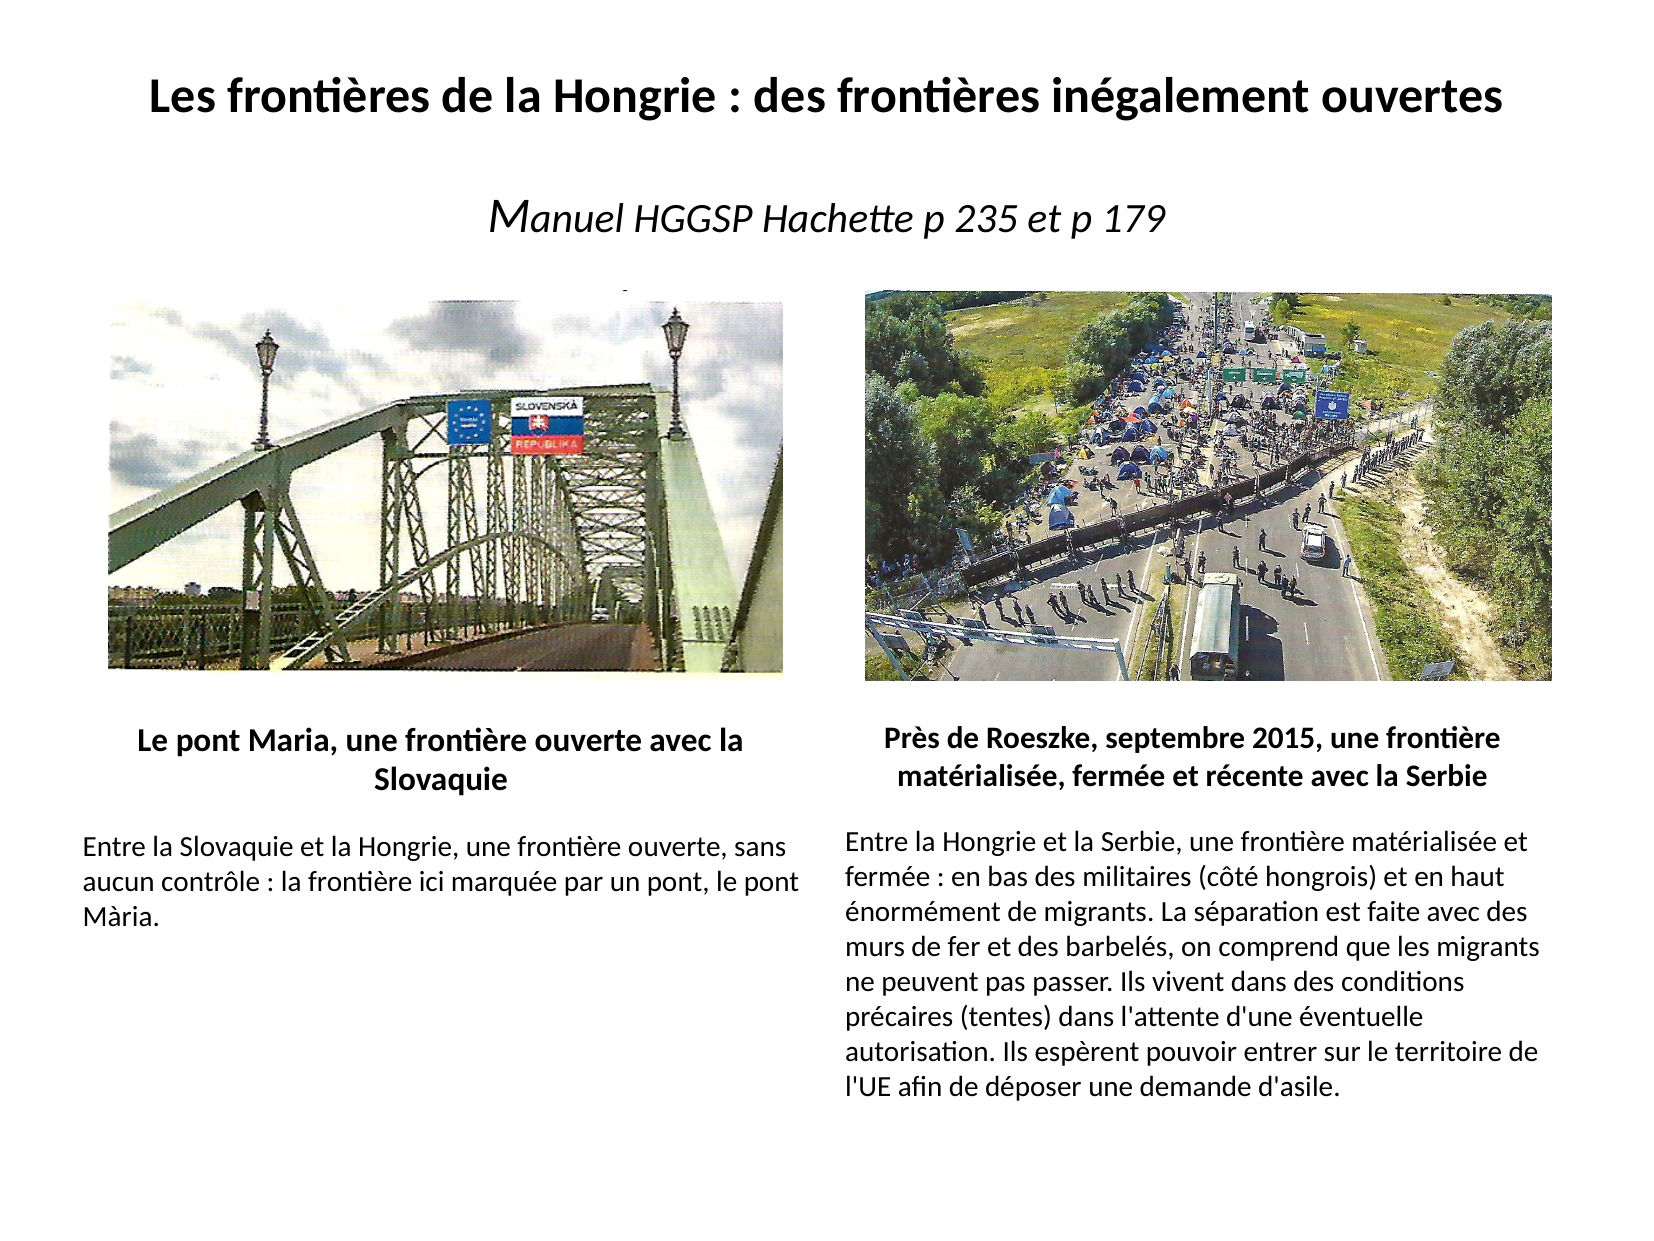

# Les frontières de la Hongrie : des frontières inégalement ouvertes Manuel HGGSP Hachette p 235 et p 179
Le pont Maria, une frontière ouverte avec la Slovaquie
Entre la Slovaquie et la Hongrie, une frontière ouverte, sans aucun contrôle : la frontière ici marquée par un pont, le pont Mària.
Près de Roeszke, septembre 2015, une frontière matérialisée, fermée et récente avec la Serbie
Entre la Hongrie et la Serbie, une frontière matérialisée et fermée : en bas des militaires (côté hongrois) et en haut énormément de migrants. La séparation est faite avec des murs de fer et des barbelés, on comprend que les migrants ne peuvent pas passer. Ils vivent dans des conditions précaires (tentes) dans l'attente d'une éventuelle autorisation. Ils espèrent pouvoir entrer sur le territoire de l'UE afin de déposer une demande d'asile.